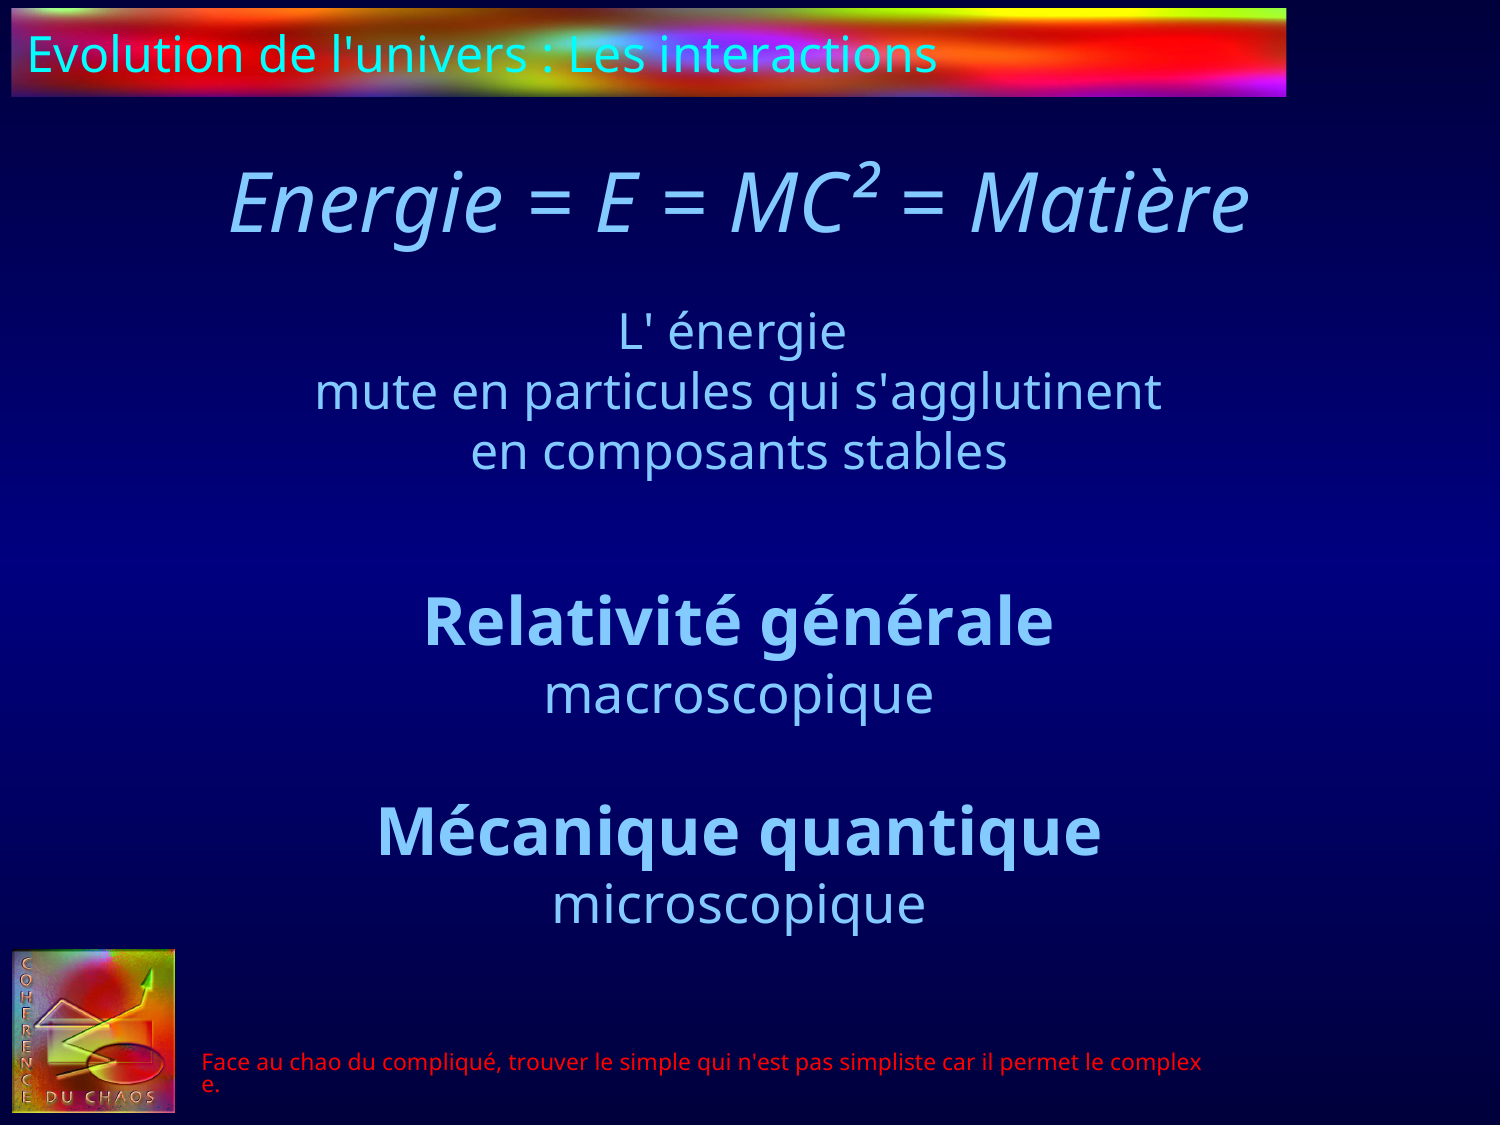

# Evolution de l'univers : Les interactions
Energie = E = MC² = Matière
L' énergie
mute en particules qui s'agglutinent
en composants stables
Relativité générale
macroscopique
Mécanique quantique
microscopique
Face au chao du compliqué, trouver le simple qui n'est pas simpliste car il permet le complexe.